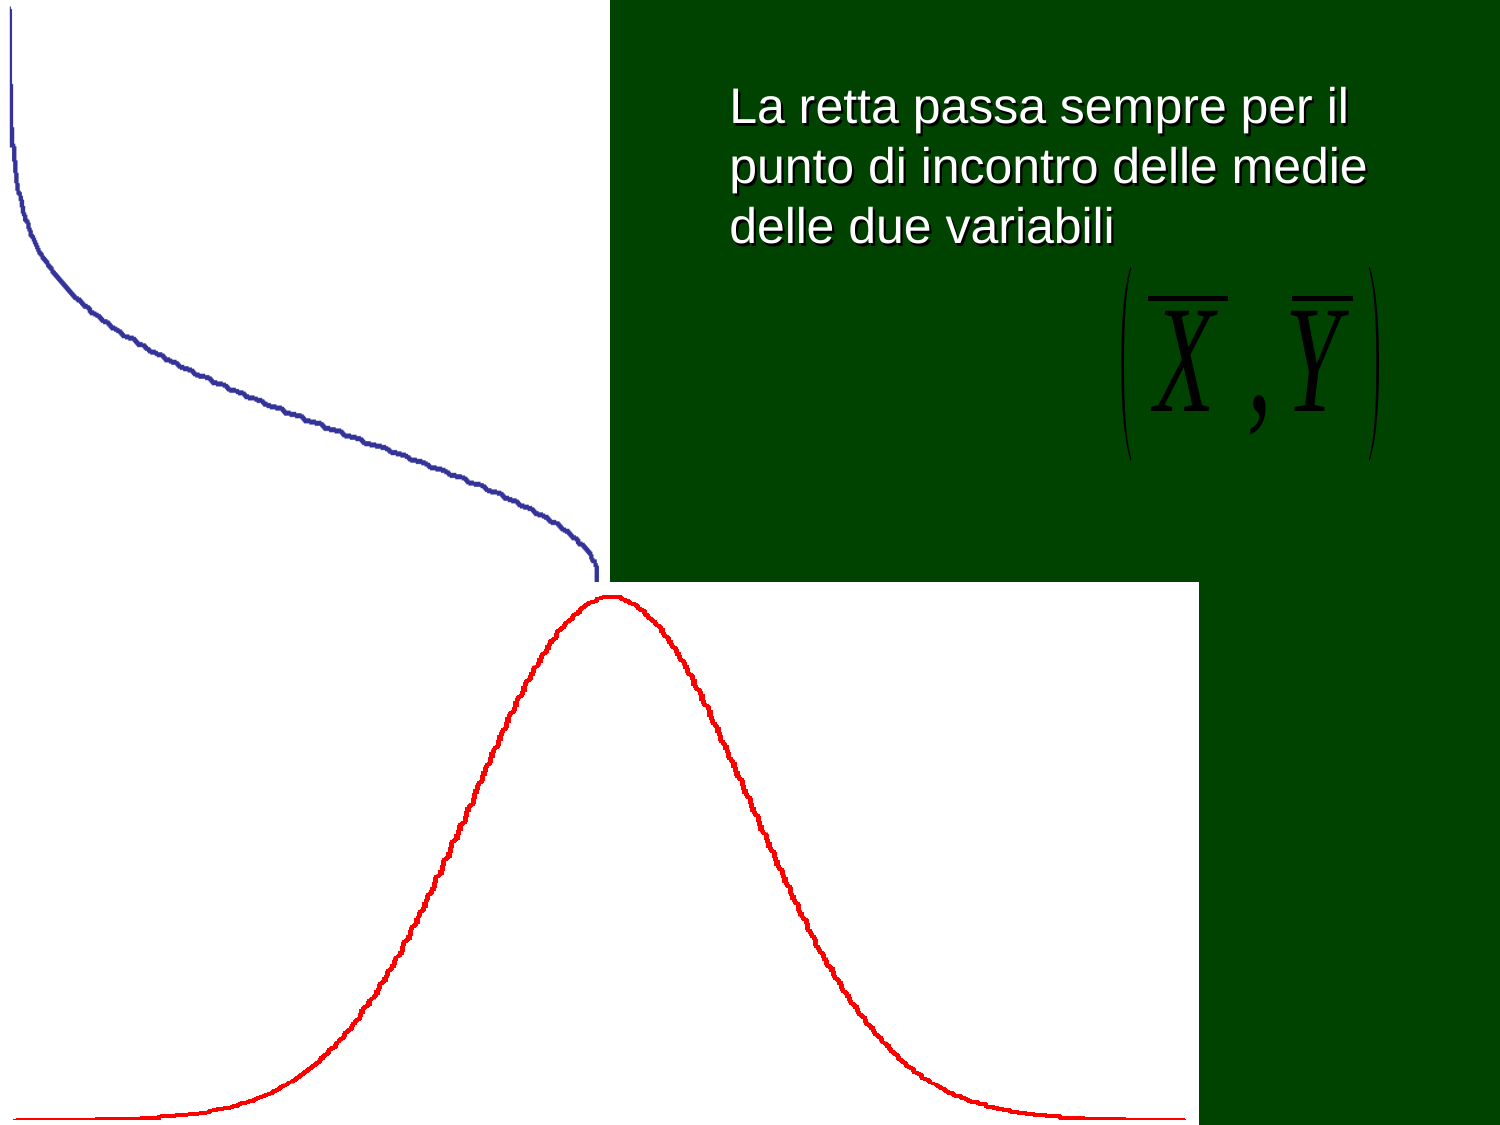

La retta passa sempre per il punto di incontro delle medie delle due variabili